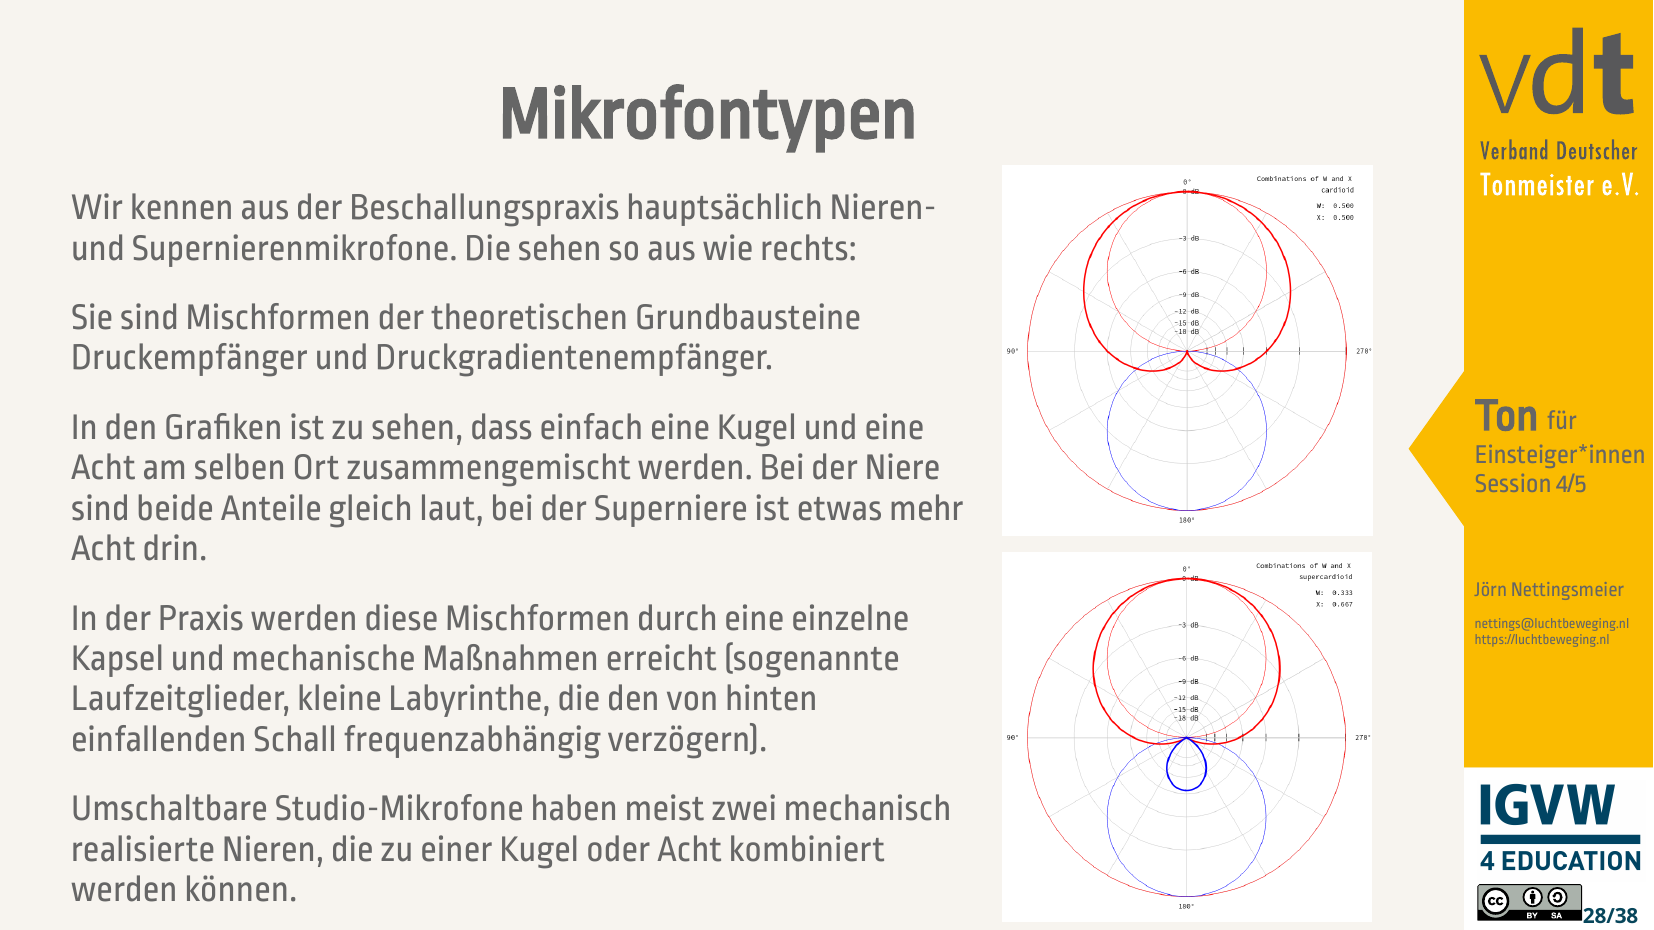

# Mikrofontypen
Wir kennen aus der Beschallungspraxis hauptsächlich Nieren- und Supernierenmikrofone. Die sehen so aus wie rechts:
Sie sind Mischformen der theoretischen Grundbausteine Druckempfänger und Druckgradientenempfänger.
In den Grafiken ist zu sehen, dass einfach eine Kugel und eine Acht am selben Ort zusammengemischt werden. Bei der Niere sind beide Anteile gleich laut, bei der Superniere ist etwas mehr Acht drin.
In der Praxis werden diese Mischformen durch eine einzelne Kapsel und mechanische Maßnahmen erreicht (sogenannte Laufzeitglieder, kleine Labyrinthe, die den von hinten einfallenden Schall frequenzabhängig verzögern).
Umschaltbare Studio-Mikrofone haben meist zwei mechanisch realisierte Nieren, die zu einer Kugel oder Acht kombiniert werden können.